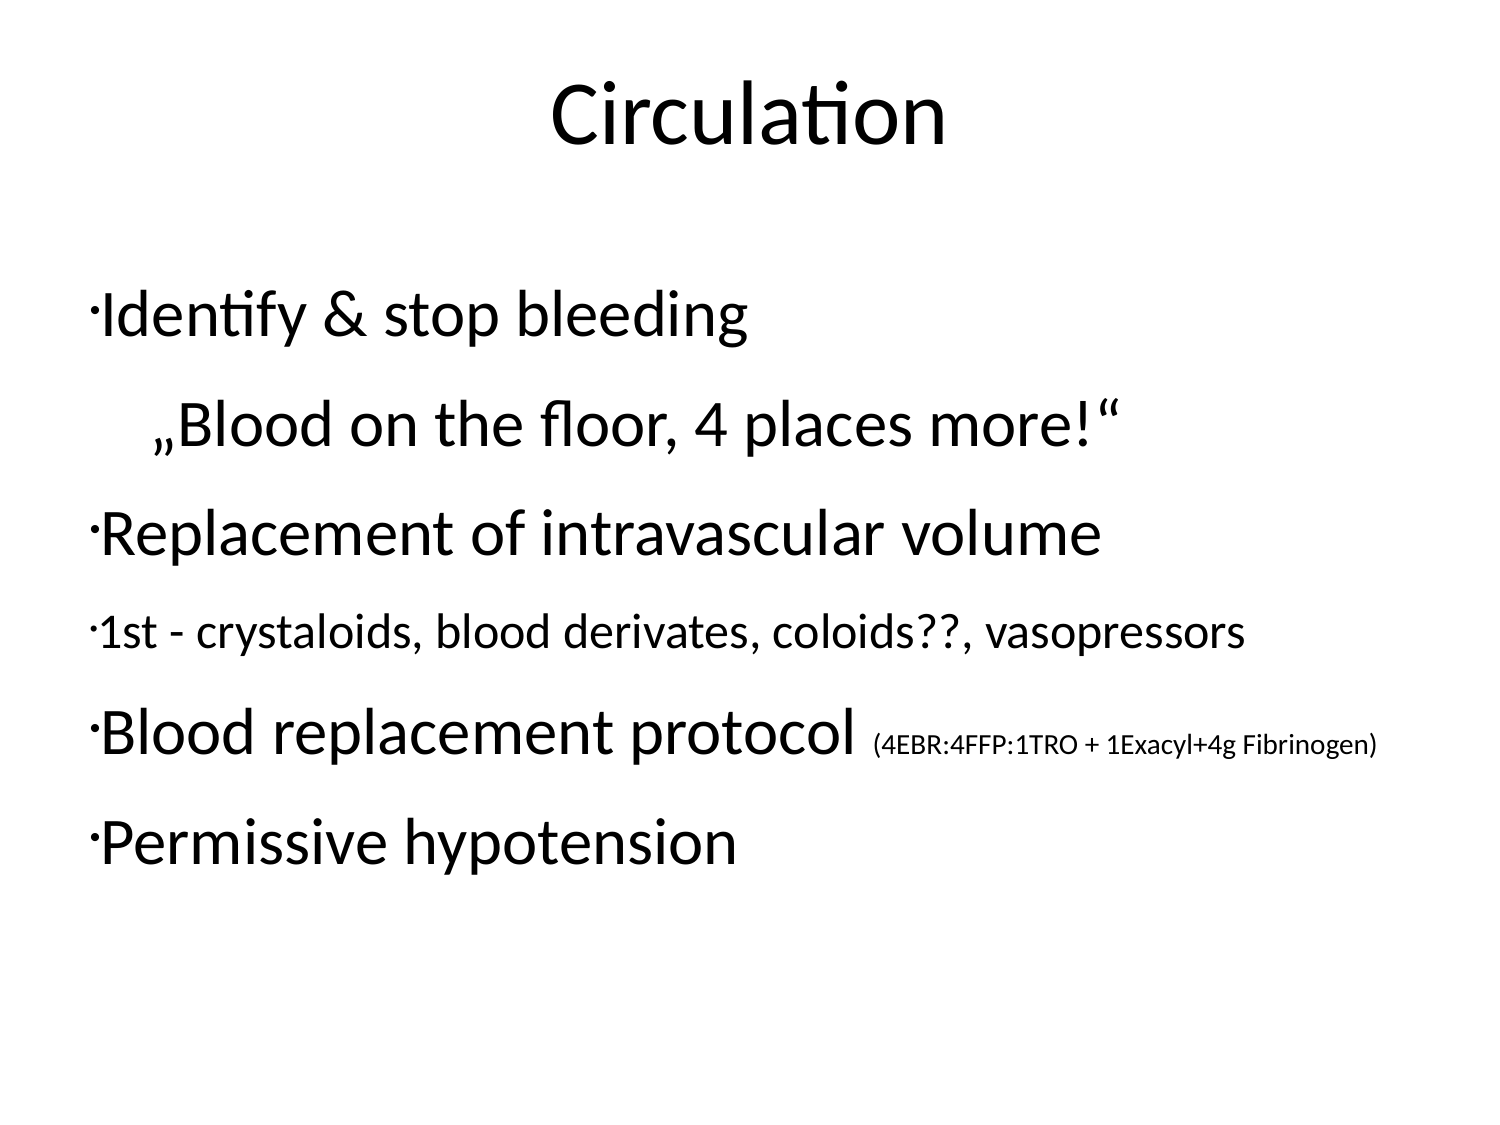

# Circulation
Identify & stop bleeding
 „Blood on the floor, 4 places more!“
Replacement of intravascular volume
1st - crystaloids, blood derivates, coloids??, vasopressors
Blood replacement protocol (4EBR:4FFP:1TRO + 1Exacyl+4g Fibrinogen)
Permissive hypotension